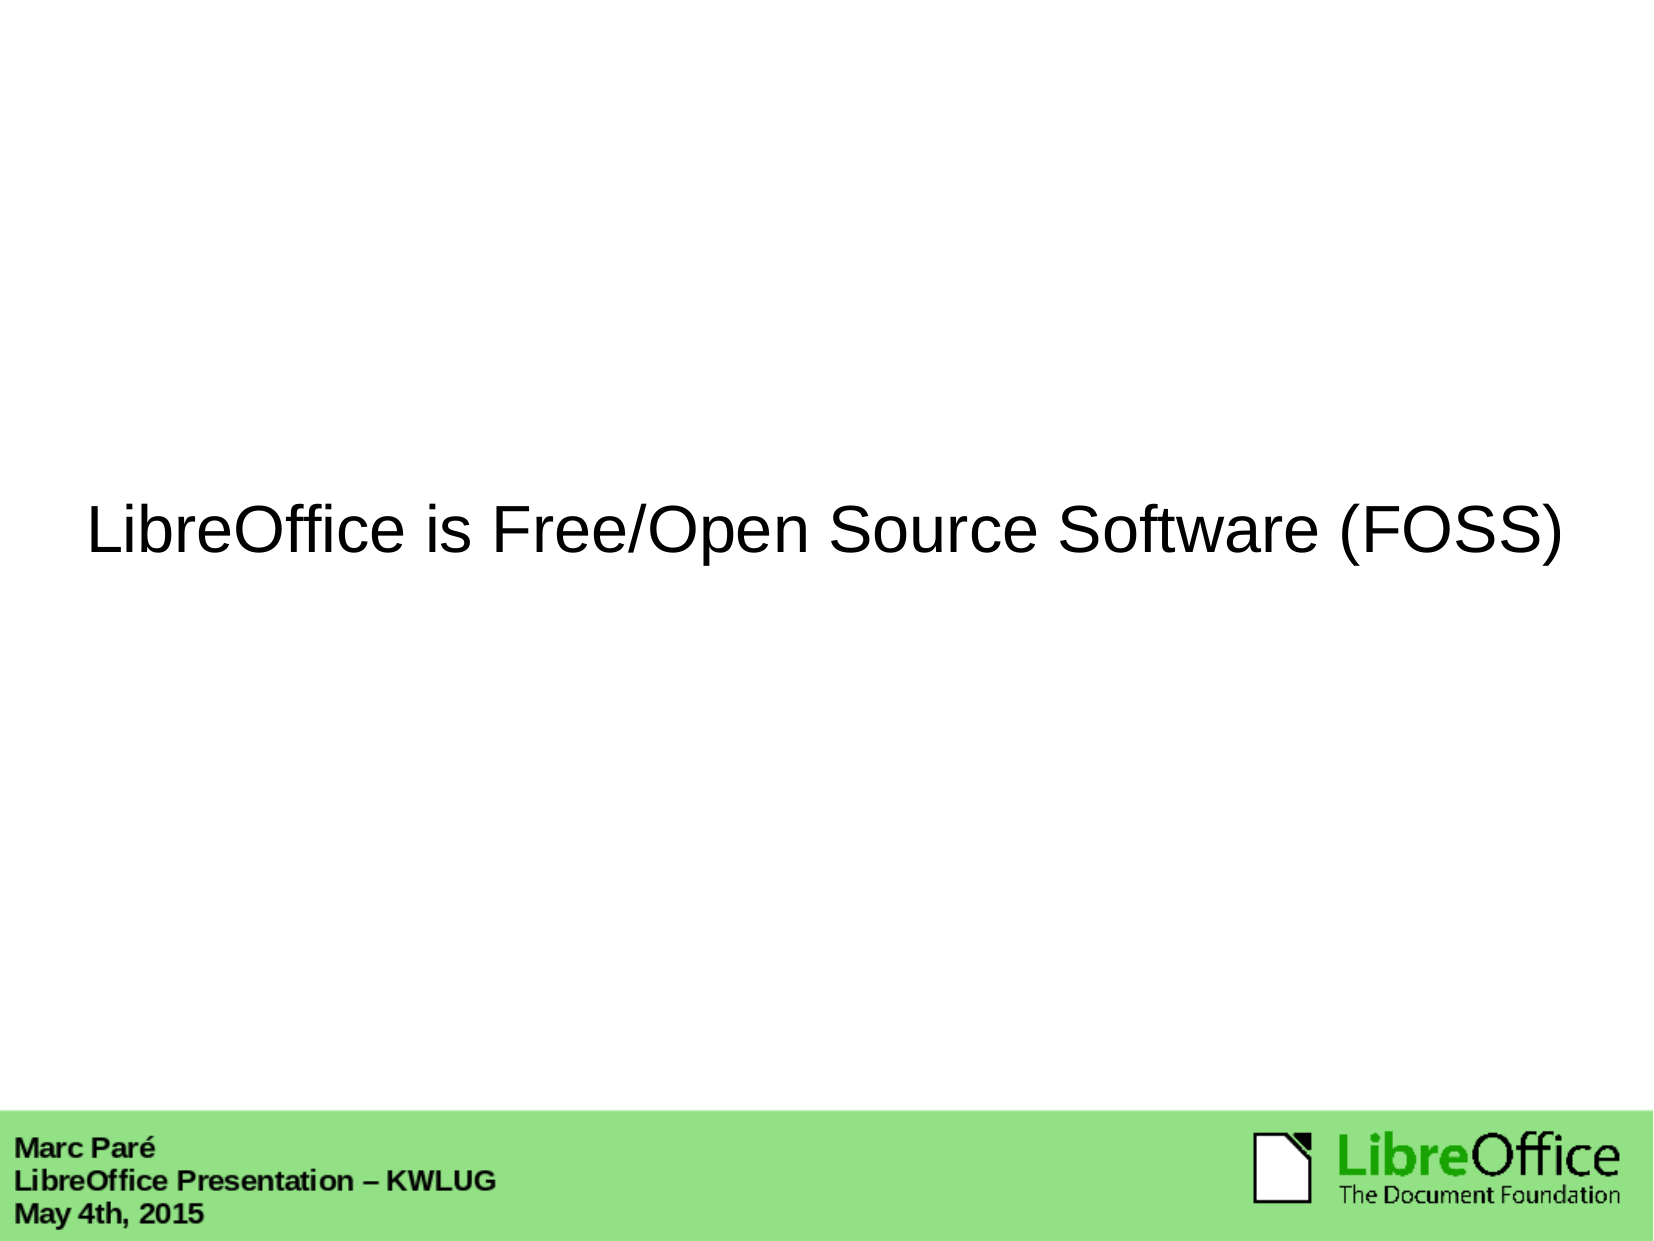

# LibreOffice is Free/Open Source Software (FOSS)